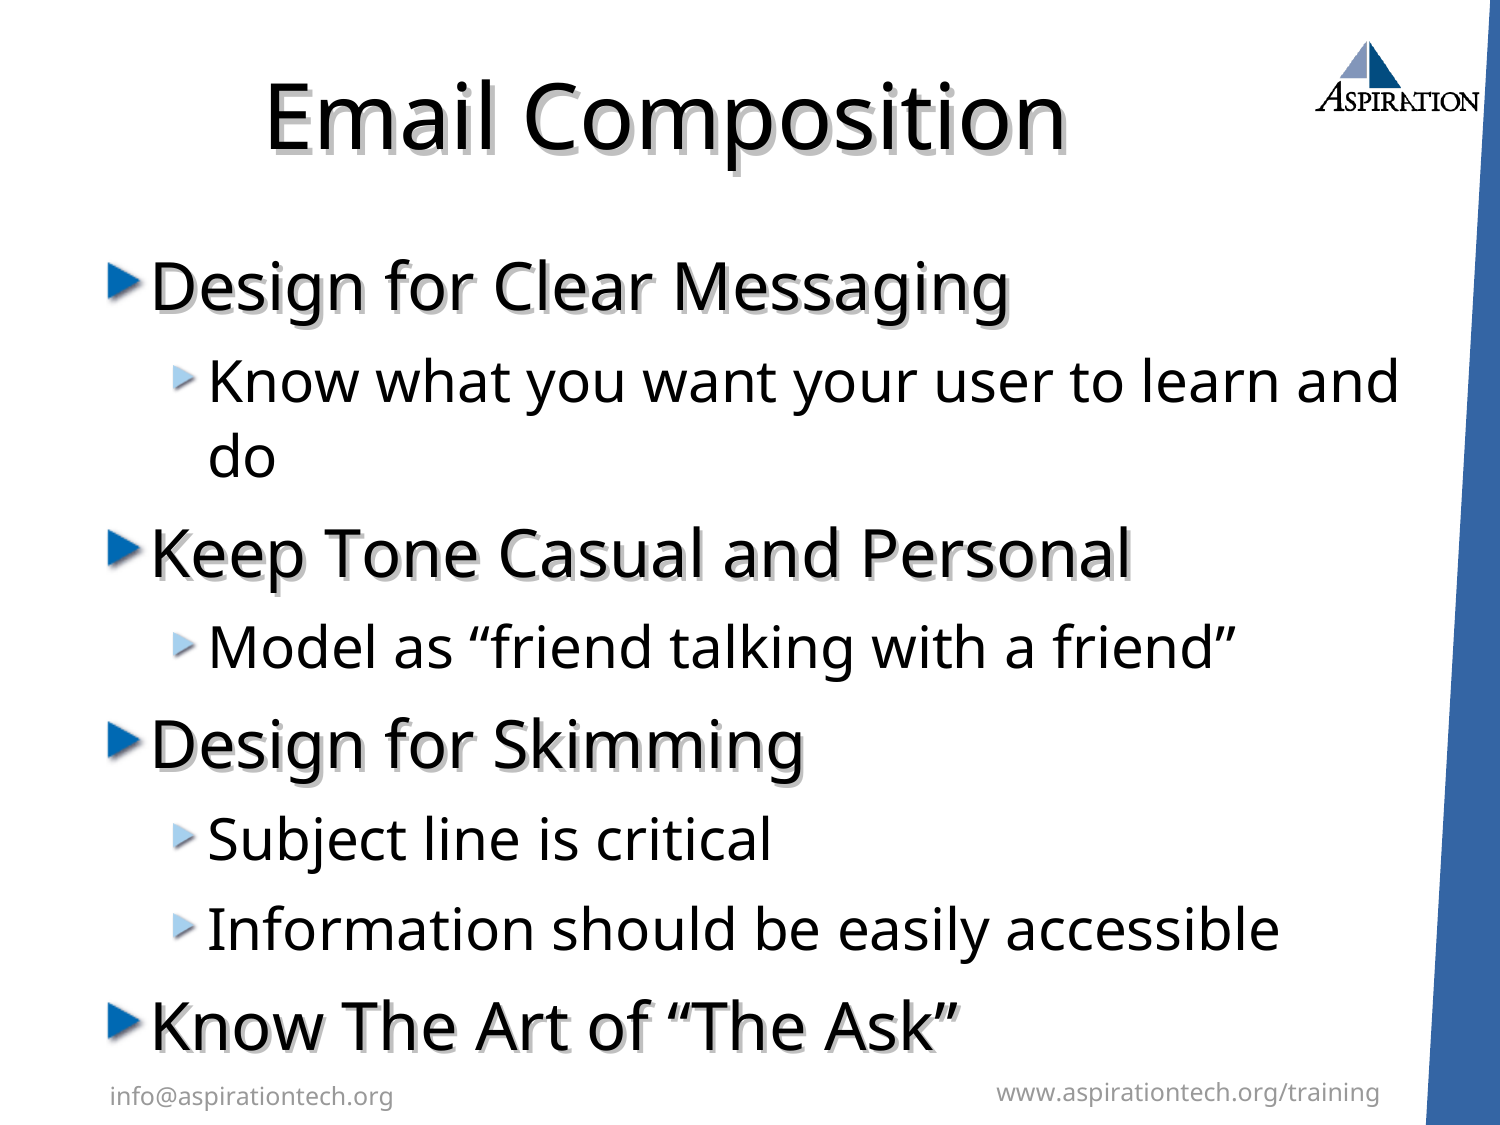

# Email Composition
Design for Clear Messaging
Know what you want your user to learn and do
Keep Tone Casual and Personal
Model as “friend talking with a friend”
Design for Skimming
Subject line is critical
Information should be easily accessible
Know The Art of “The Ask”